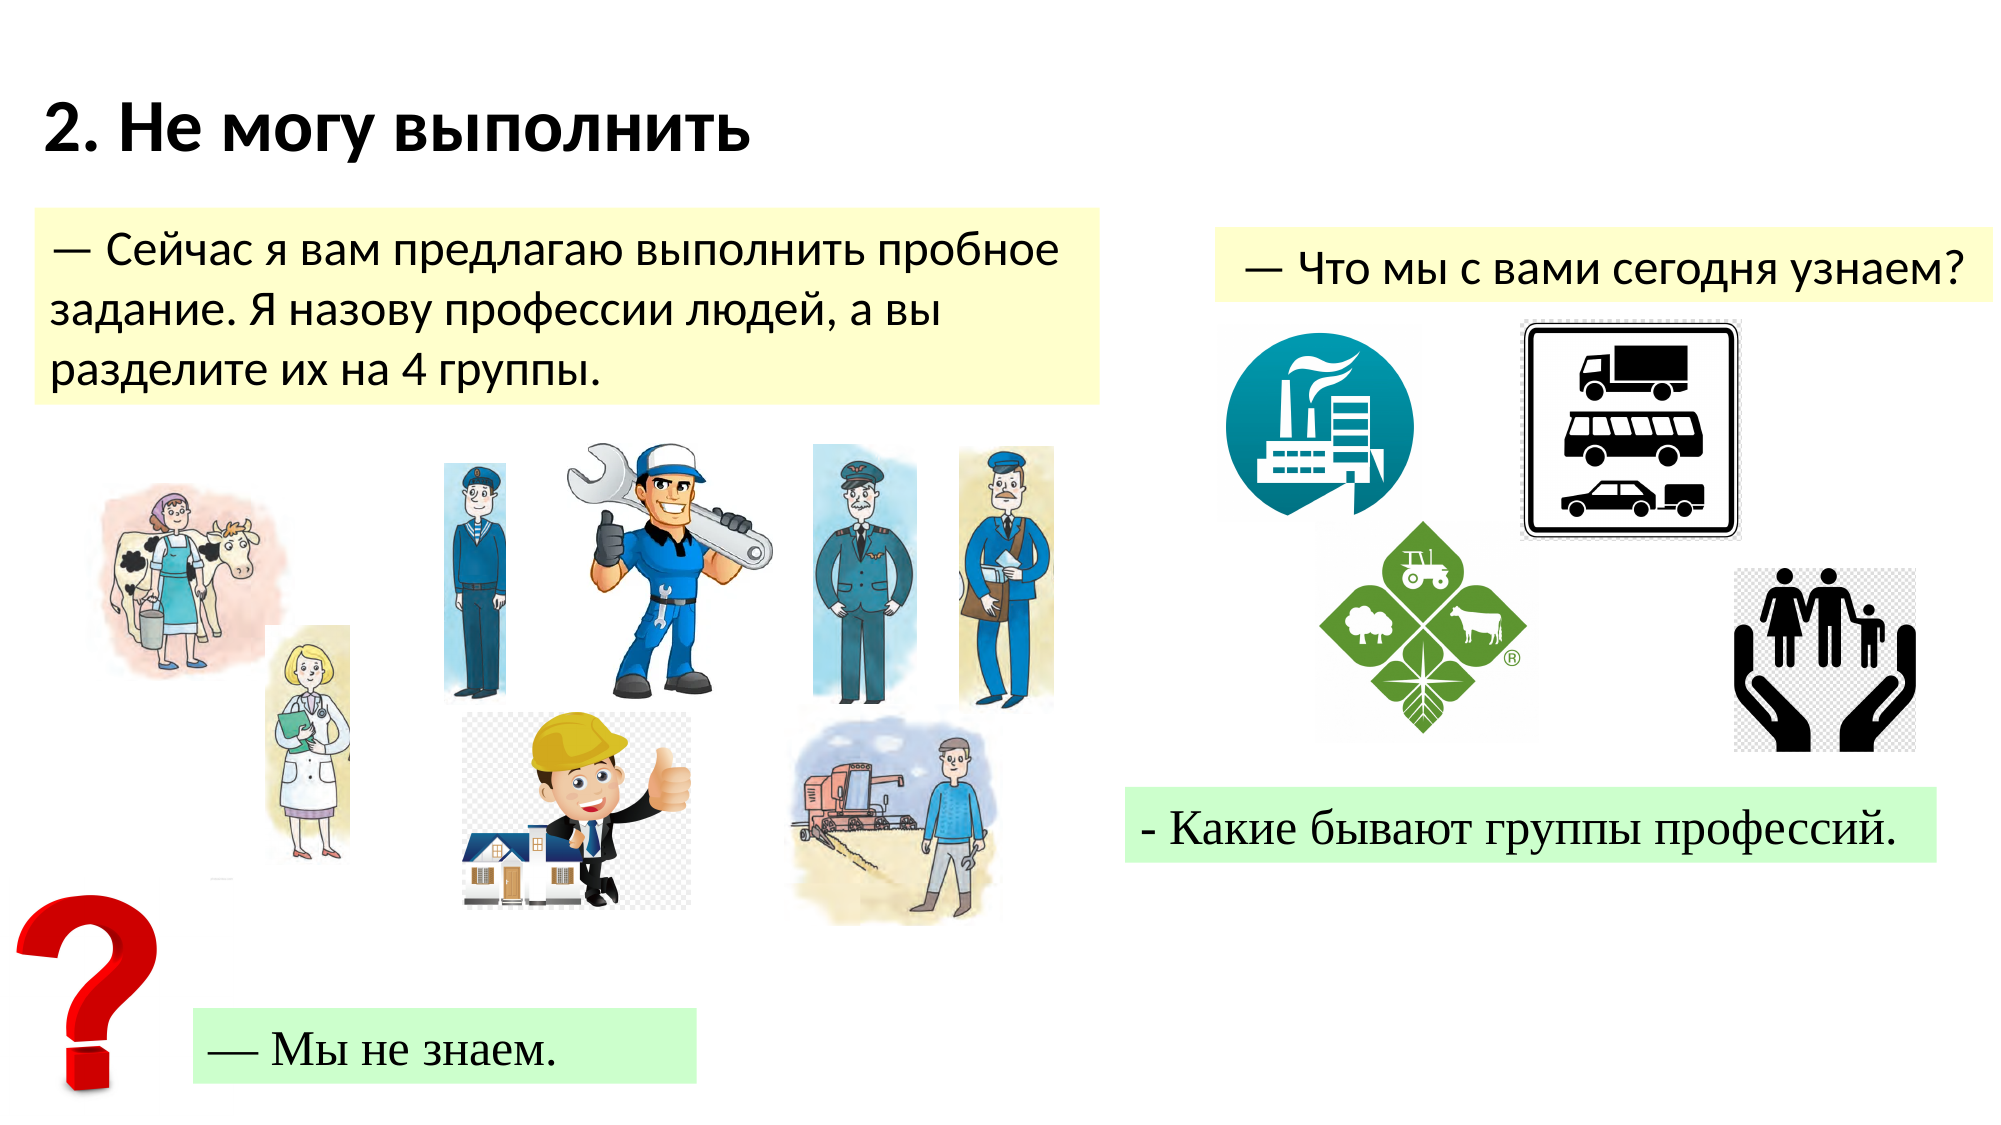

# 2. Не могу выполнить
— Сейчас я вам предлагаю выполнить пробное задание. Я назову профессии людей, а вы разделите их на 4 группы.
 — Что мы с вами сегодня узнаем?
- Какие бывают группы профессий.
— Мы не знаем.